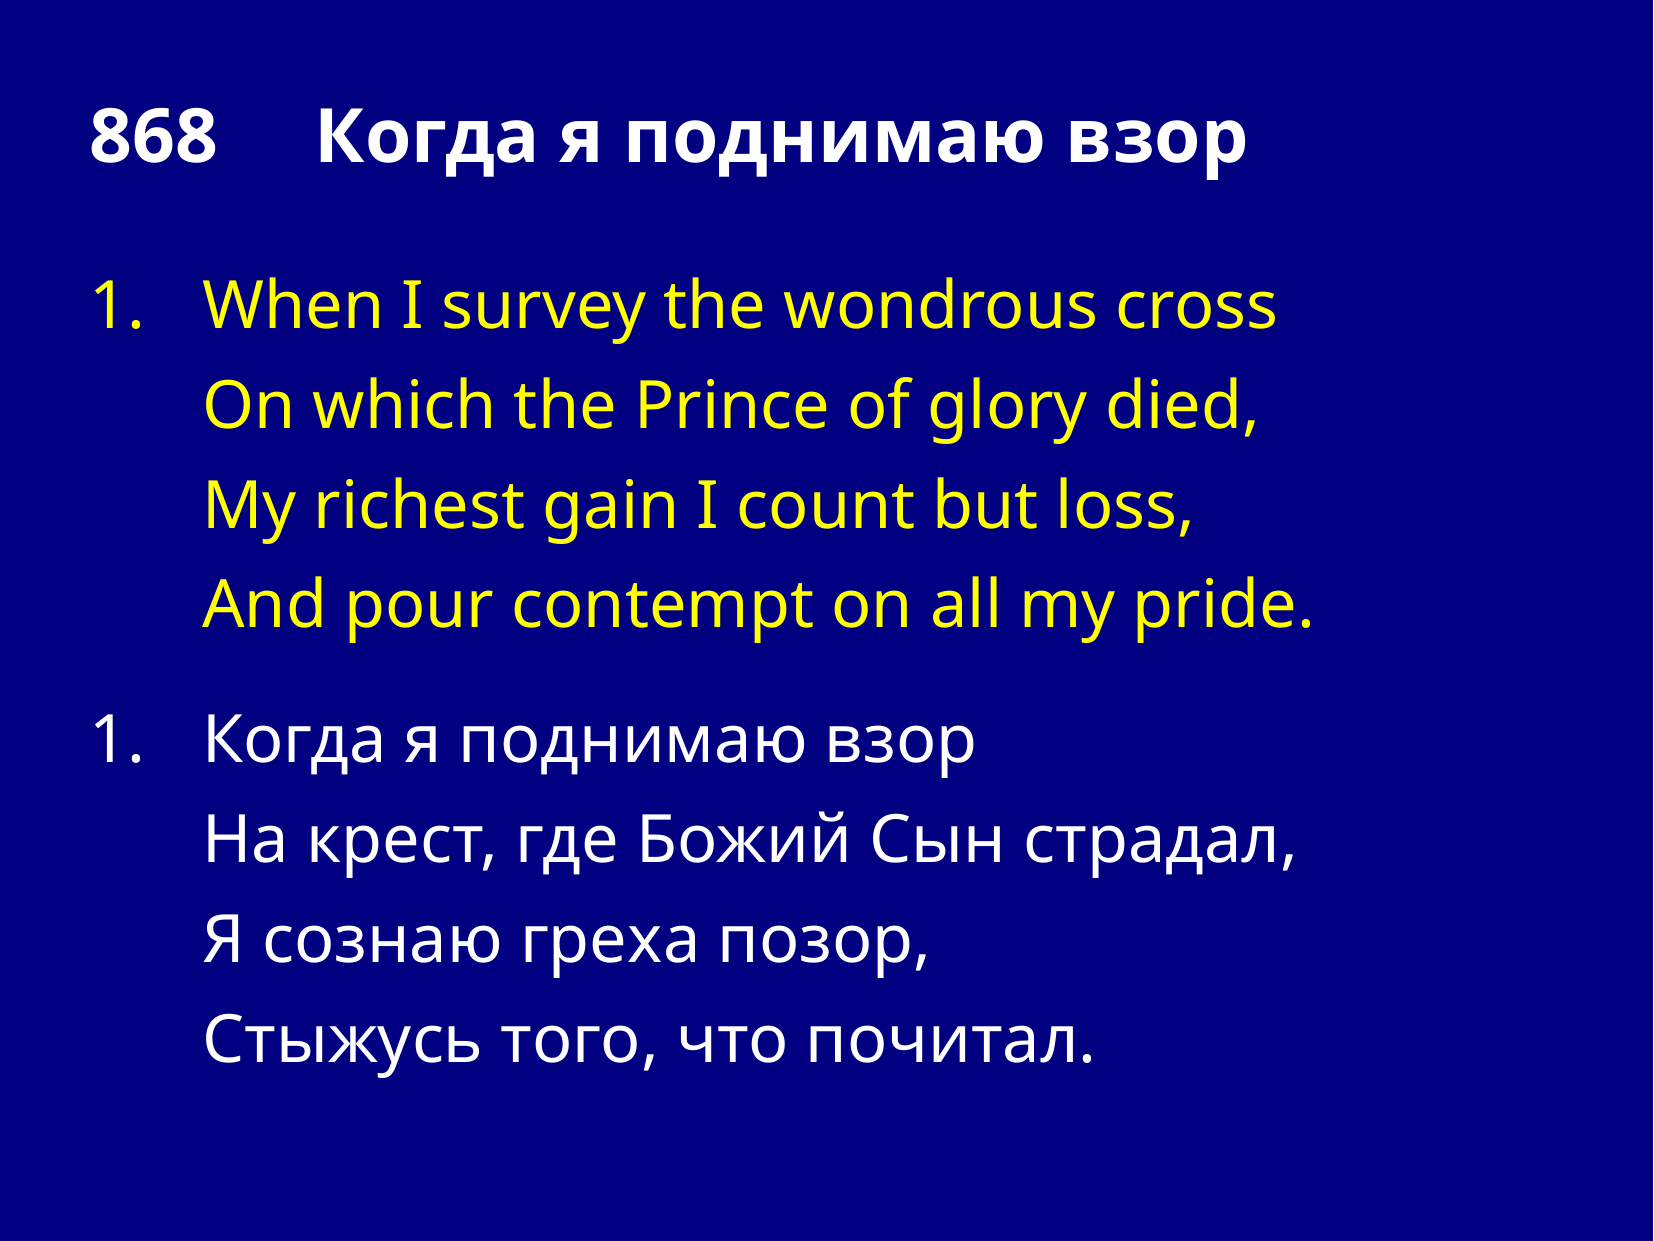

868	Когда я поднимаю взор
1.	When I survey the wondrous cross
	On which the Prince of glory died,
	My richest gain I count but loss,
	And pour contempt on all my pride.
1.	Когда я поднимаю взор
	На крест, где Божий Сын страдал,
	Я сознаю греха позор,
	Стыжусь того, что почитал.